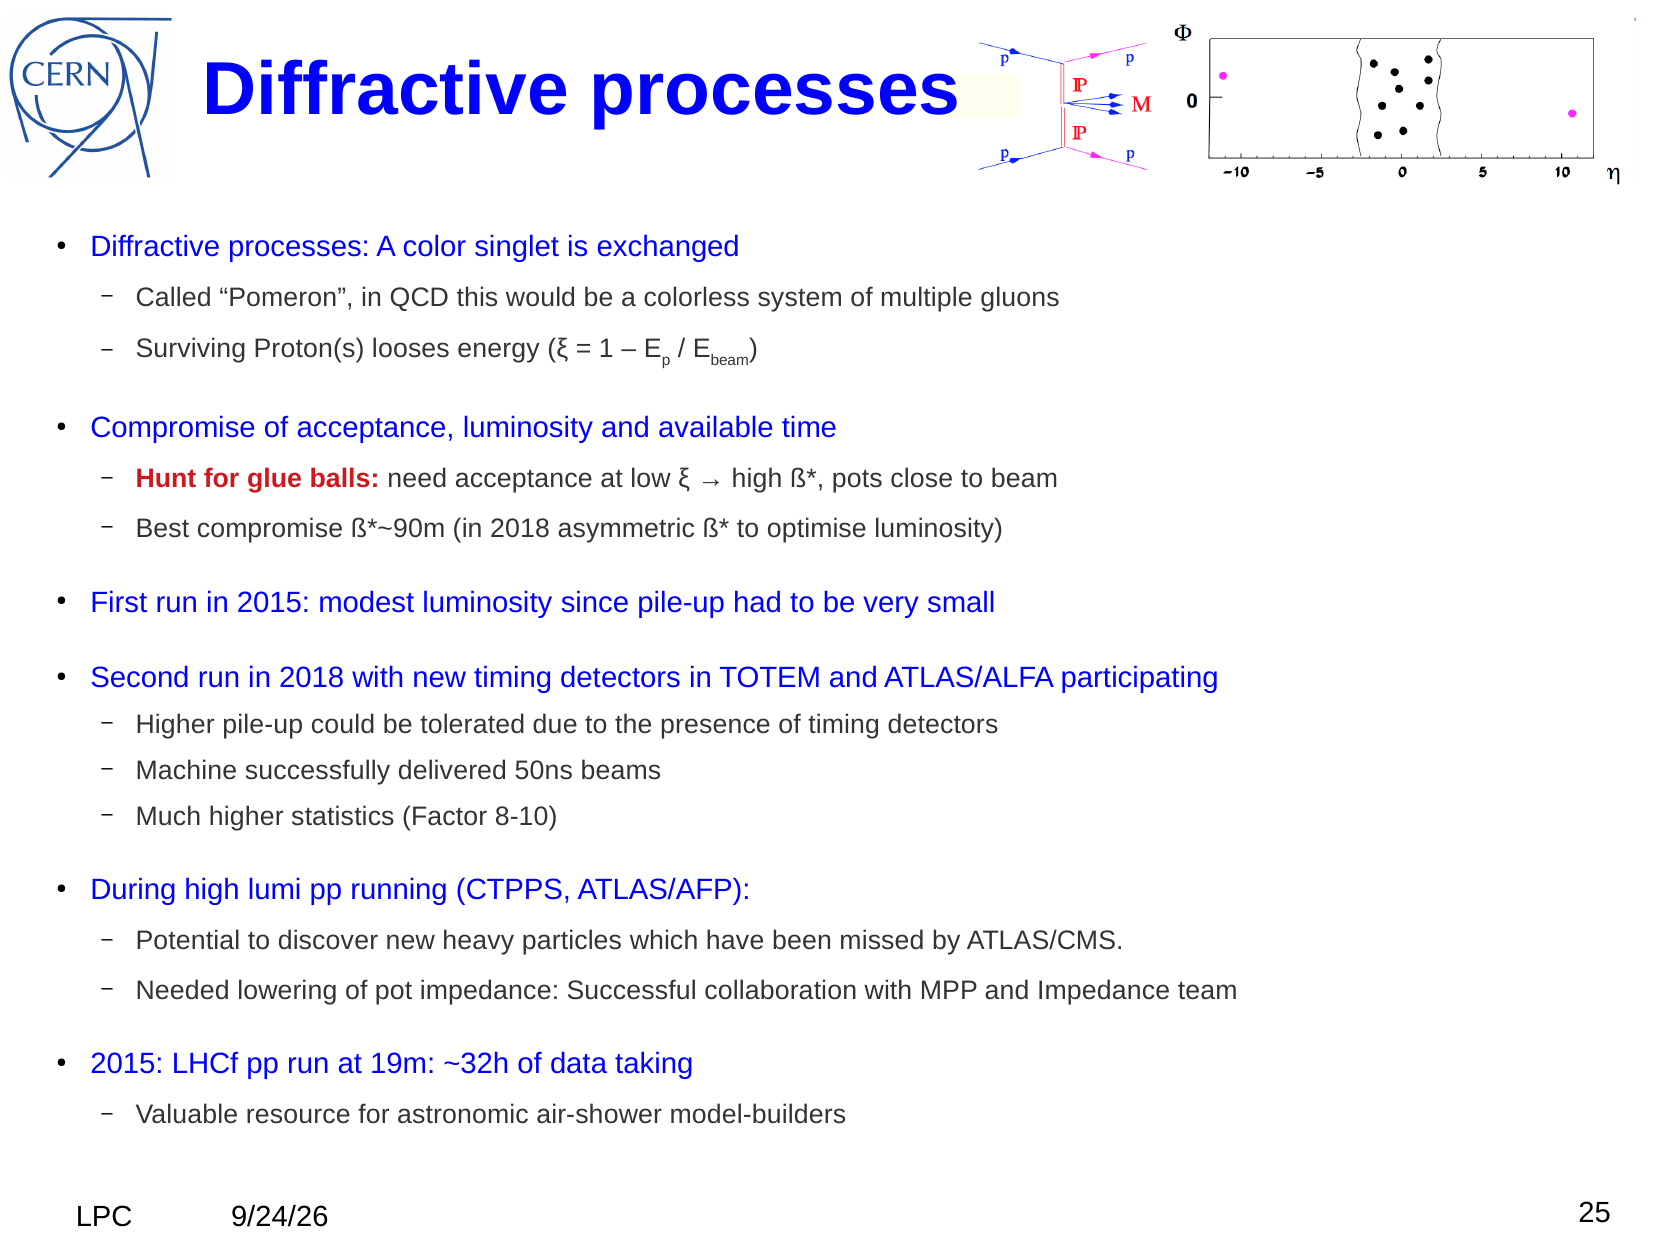

# Diffractive processes
Diffractive processes: A color singlet is exchanged
Called “Pomeron”, in QCD this would be a colorless system of multiple gluons
Surviving Proton(s) looses energy (ξ = 1 – Ep / Ebeam)
Compromise of acceptance, luminosity and available time
Hunt for glue balls: need acceptance at low ξ → high ß*, pots close to beam
Best compromise ß*~90m (in 2018 asymmetric ß* to optimise luminosity)
First run in 2015: modest luminosity since pile-up had to be very small
Second run in 2018 with new timing detectors in TOTEM and ATLAS/ALFA participating
Higher pile-up could be tolerated due to the presence of timing detectors
Machine successfully delivered 50ns beams
Much higher statistics (Factor 8-10)
During high lumi pp running (CTPPS, ATLAS/AFP):
Potential to discover new heavy particles which have been missed by ATLAS/CMS.
Needed lowering of pot impedance: Successful collaboration with MPP and Impedance team
2015: LHCf pp run at 19m: ~32h of data taking
Valuable resource for astronomic air-shower model-builders